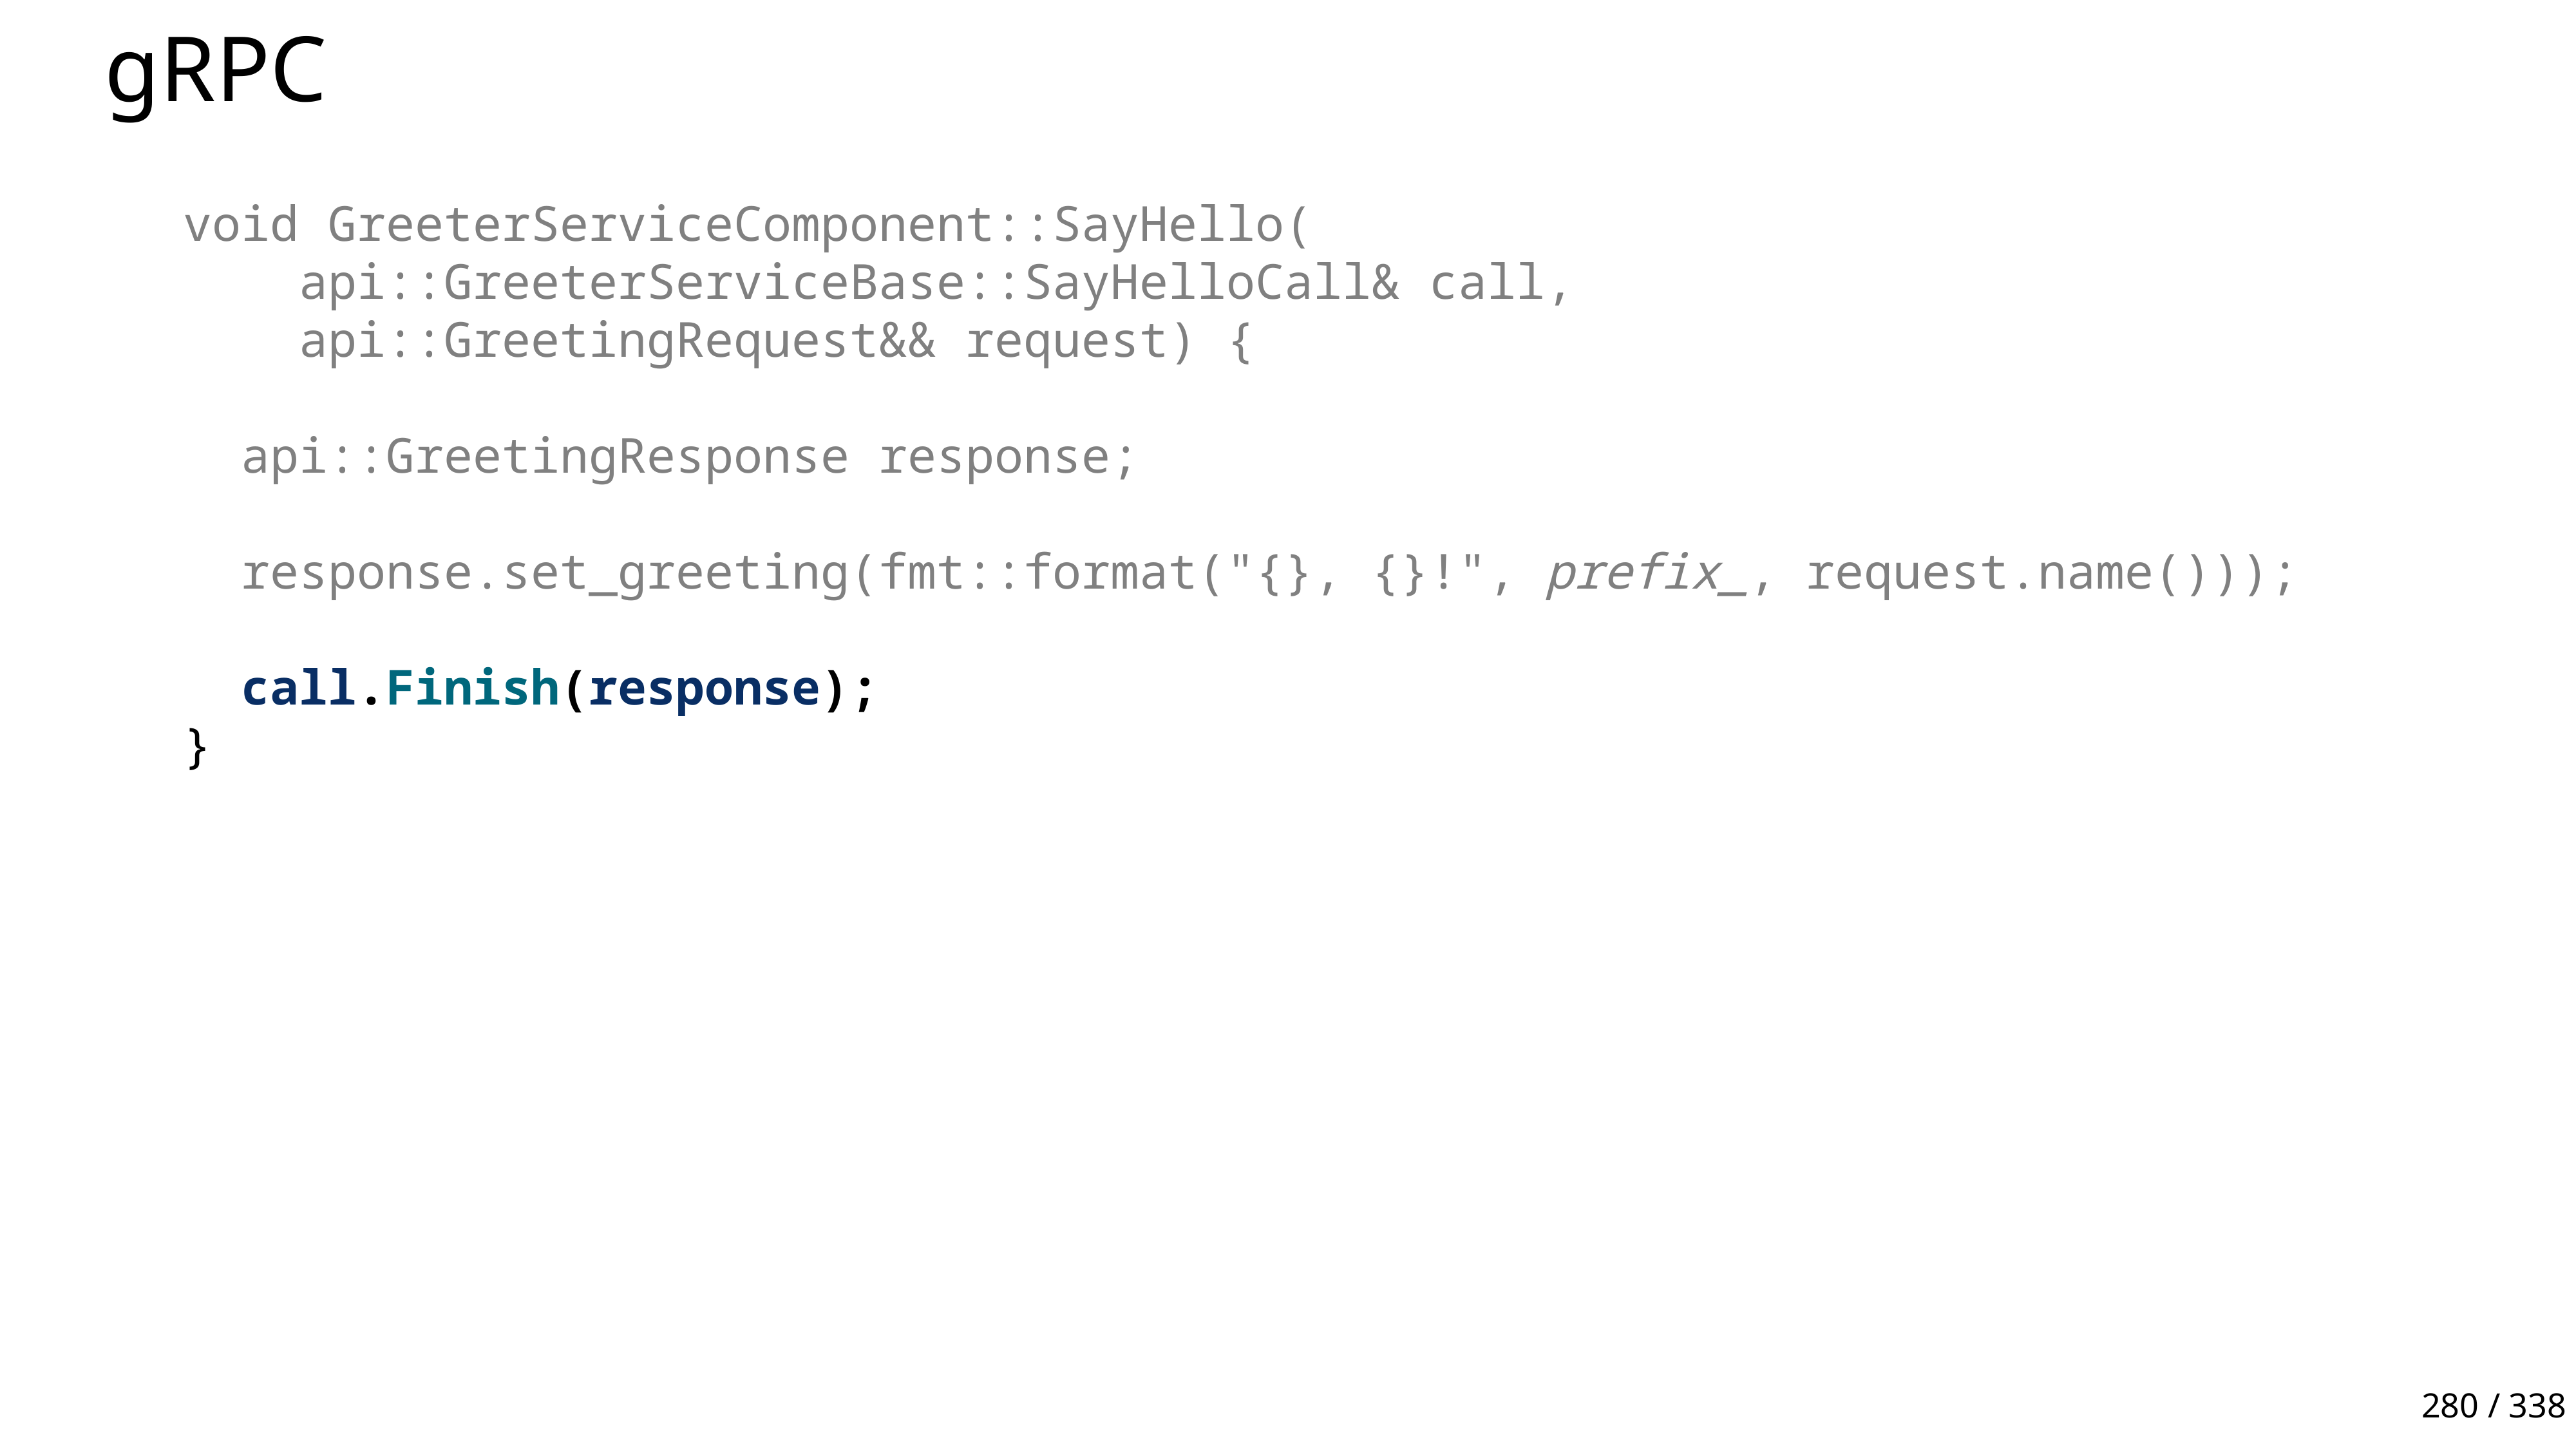

gRPC
void GreeterServiceComponent::SayHello(
 api::GreeterServiceBase::SayHelloCall& call,
 api::GreetingRequest&& request) {
 api::GreetingResponse response;
 response.set_greeting(fmt::format("{}, {}!", prefix_, request.name()));
 call.Finish(response);
}